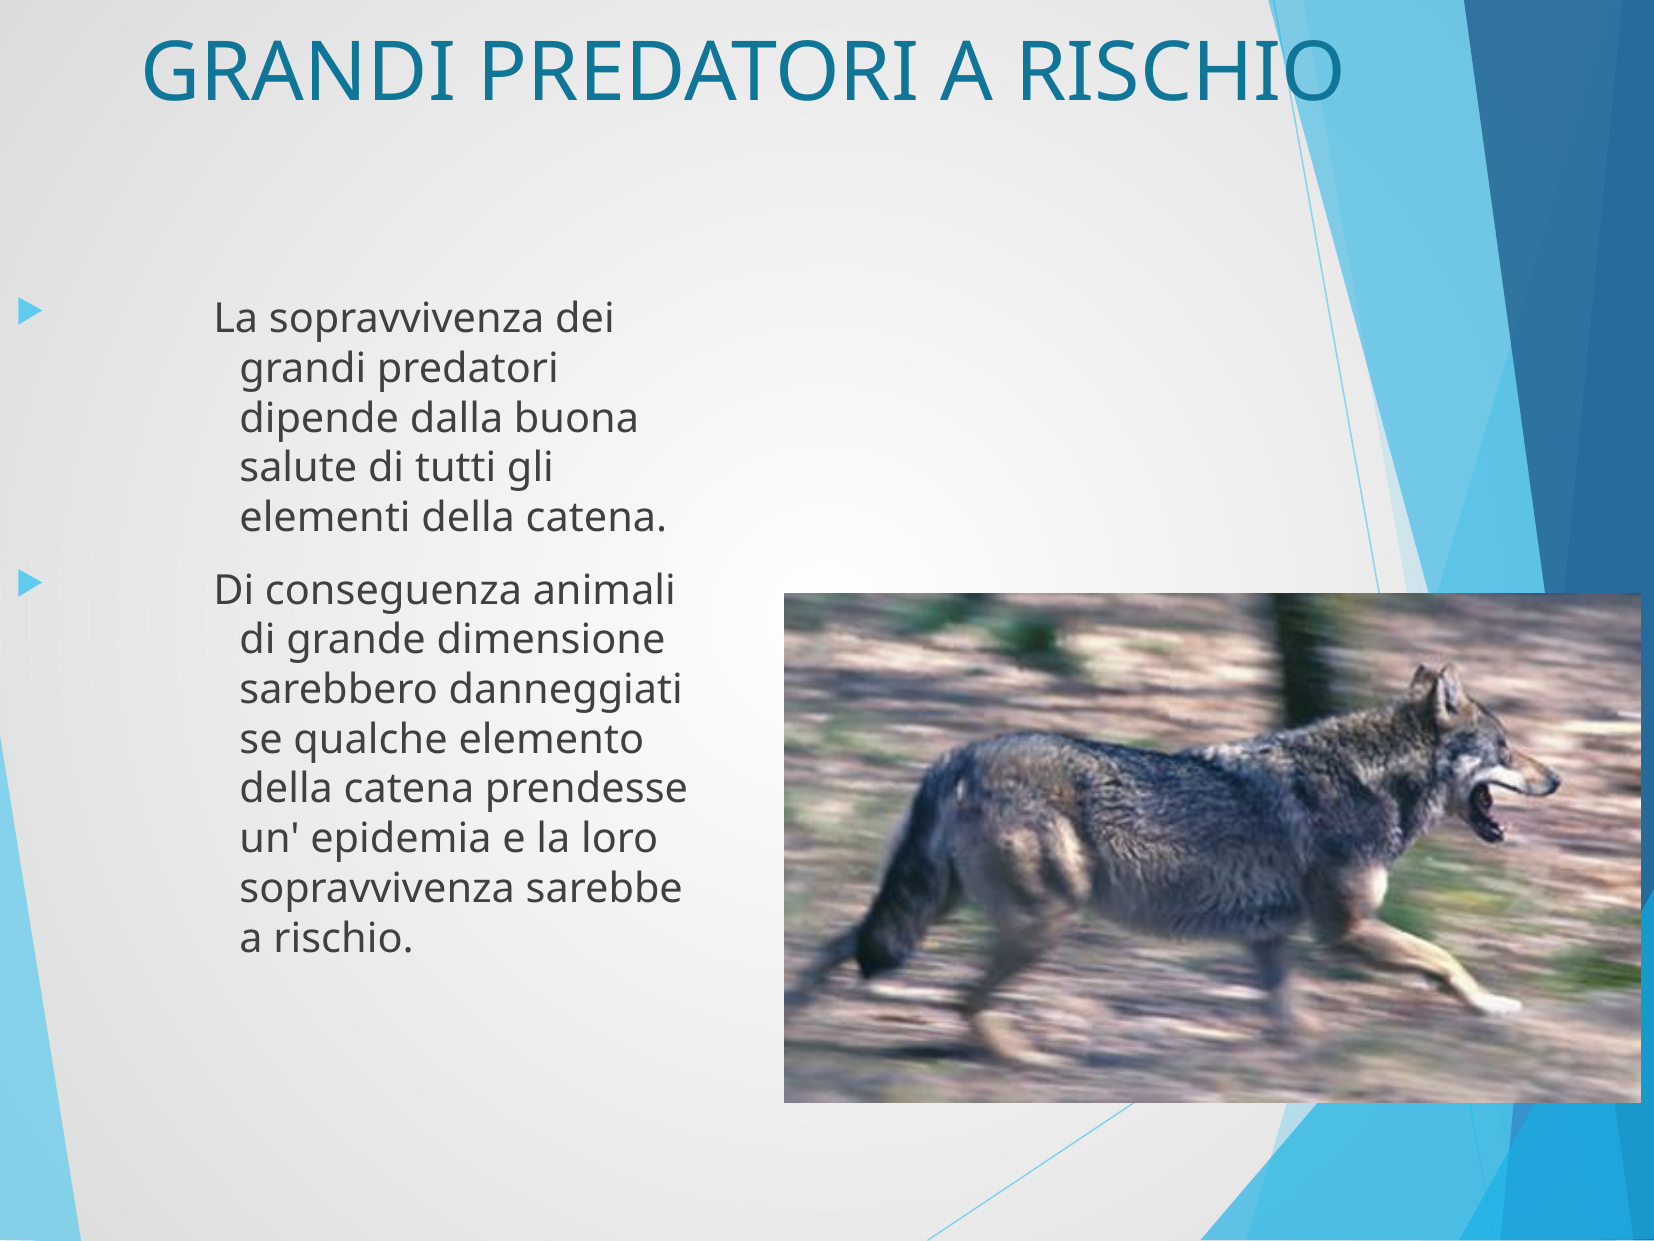

# GRANDI PREDATORI A RISCHIO
 La sopravvivenza dei grandi predatori dipende dalla buona salute di tutti gli elementi della catena.
 Di conseguenza animali di grande dimensione sarebbero danneggiati se qualche elemento della catena prendesse un' epidemia e la loro sopravvivenza sarebbe a rischio.